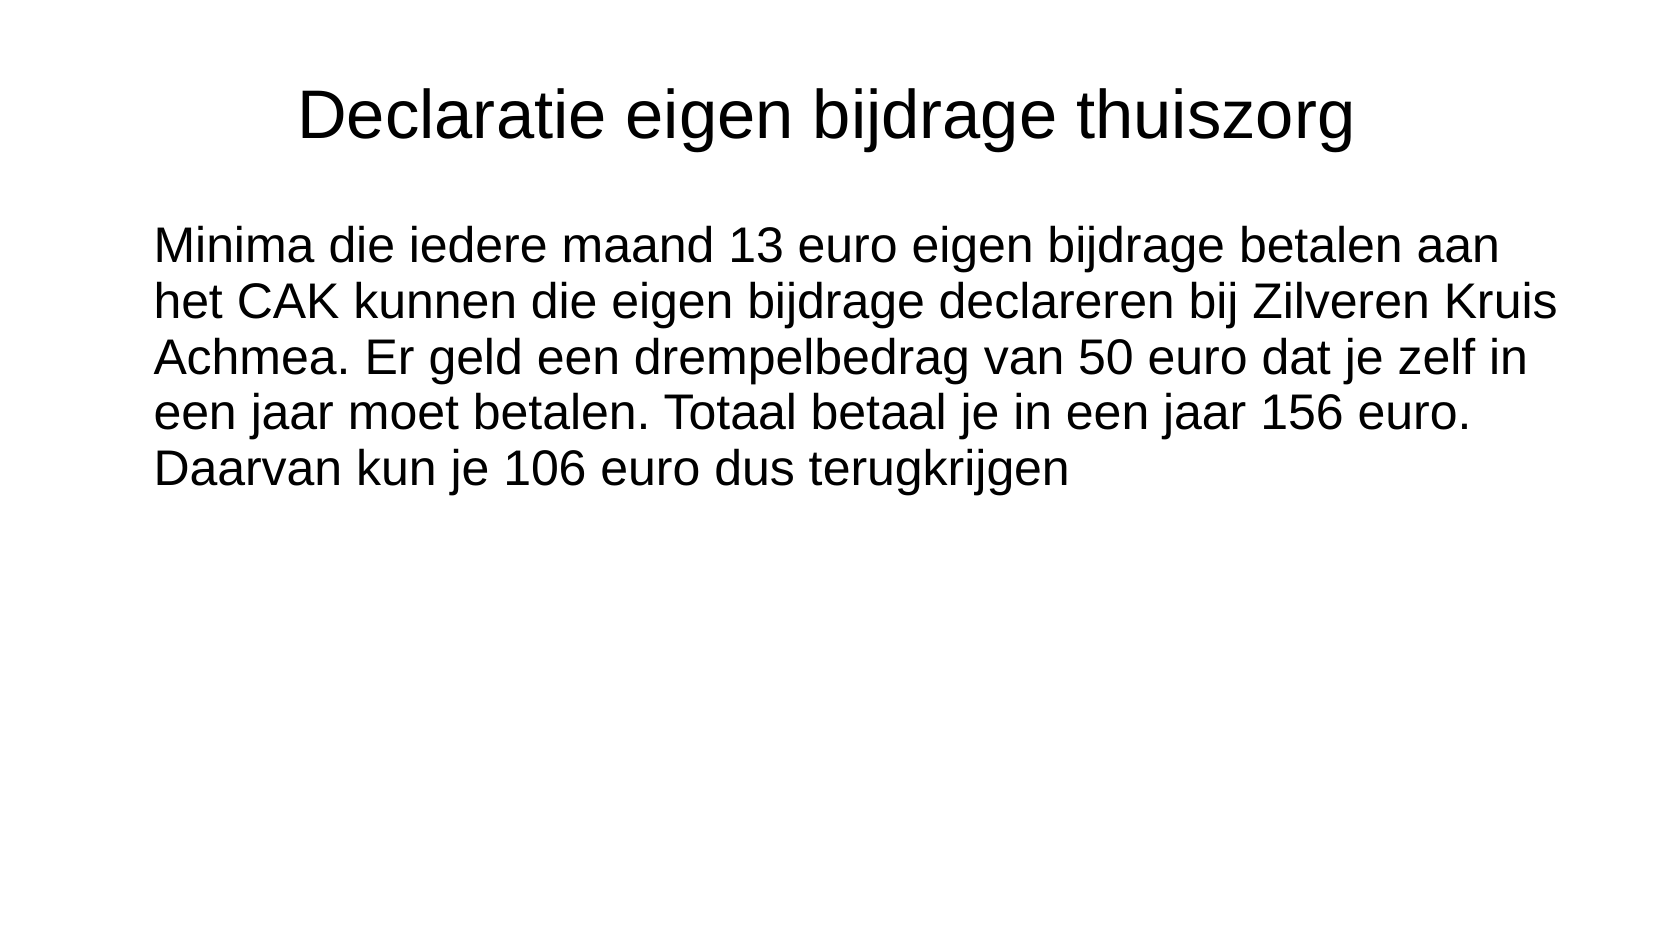

# Declaratie eigen bijdrage thuiszorg
Minima die iedere maand 13 euro eigen bijdrage betalen aan het CAK kunnen die eigen bijdrage declareren bij Zilveren Kruis Achmea. Er geld een drempelbedrag van 50 euro dat je zelf in een jaar moet betalen. Totaal betaal je in een jaar 156 euro. Daarvan kun je 106 euro dus terugkrijgen